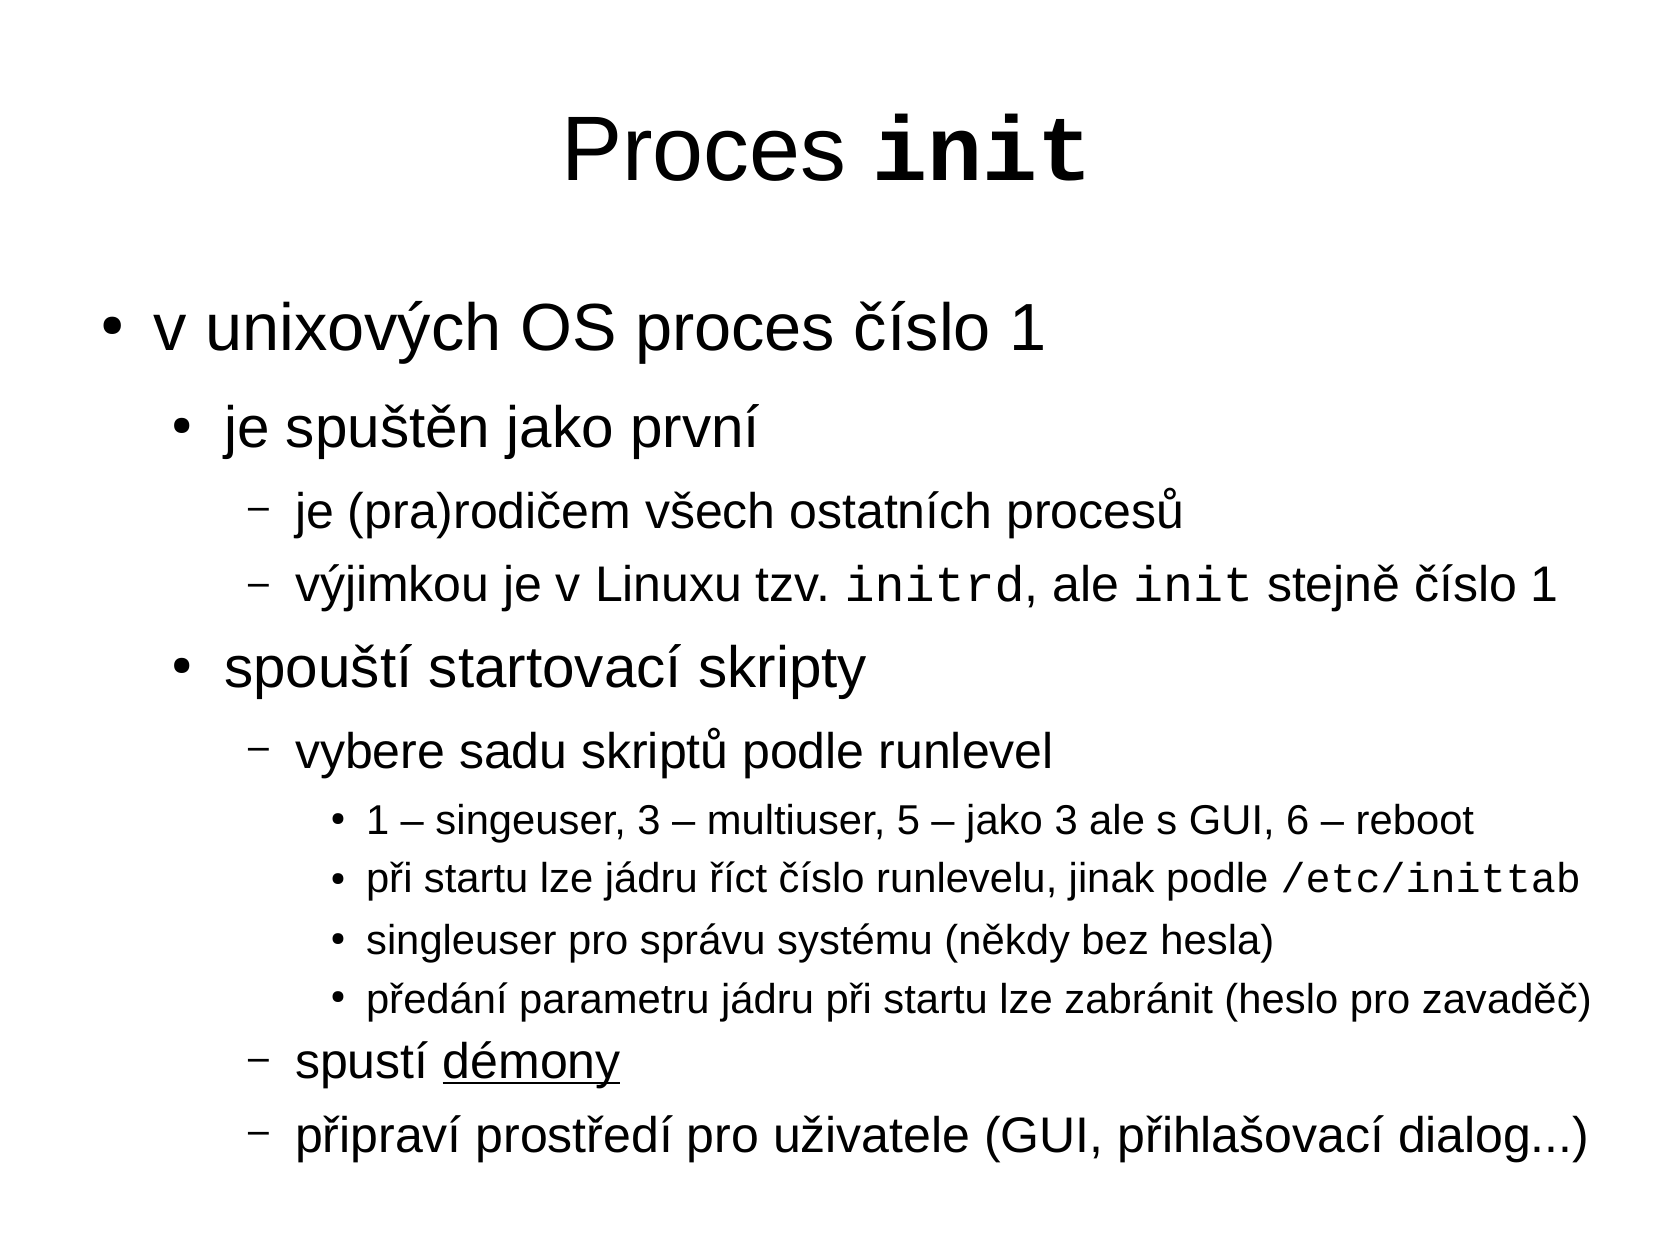

# Proces init
v unixových OS proces číslo 1
je spuštěn jako první
je (pra)rodičem všech ostatních procesů
výjimkou je v Linuxu tzv. initrd, ale init stejně číslo 1
spouští startovací skripty
vybere sadu skriptů podle runlevel
1 – singeuser, 3 – multiuser, 5 – jako 3 ale s GUI, 6 – reboot
při startu lze jádru říct číslo runlevelu, jinak podle /etc/inittab
singleuser pro správu systému (někdy bez hesla)
předání parametru jádru při startu lze zabránit (heslo pro zavaděč)
spustí démony
připraví prostředí pro uživatele (GUI, přihlašovací dialog...)